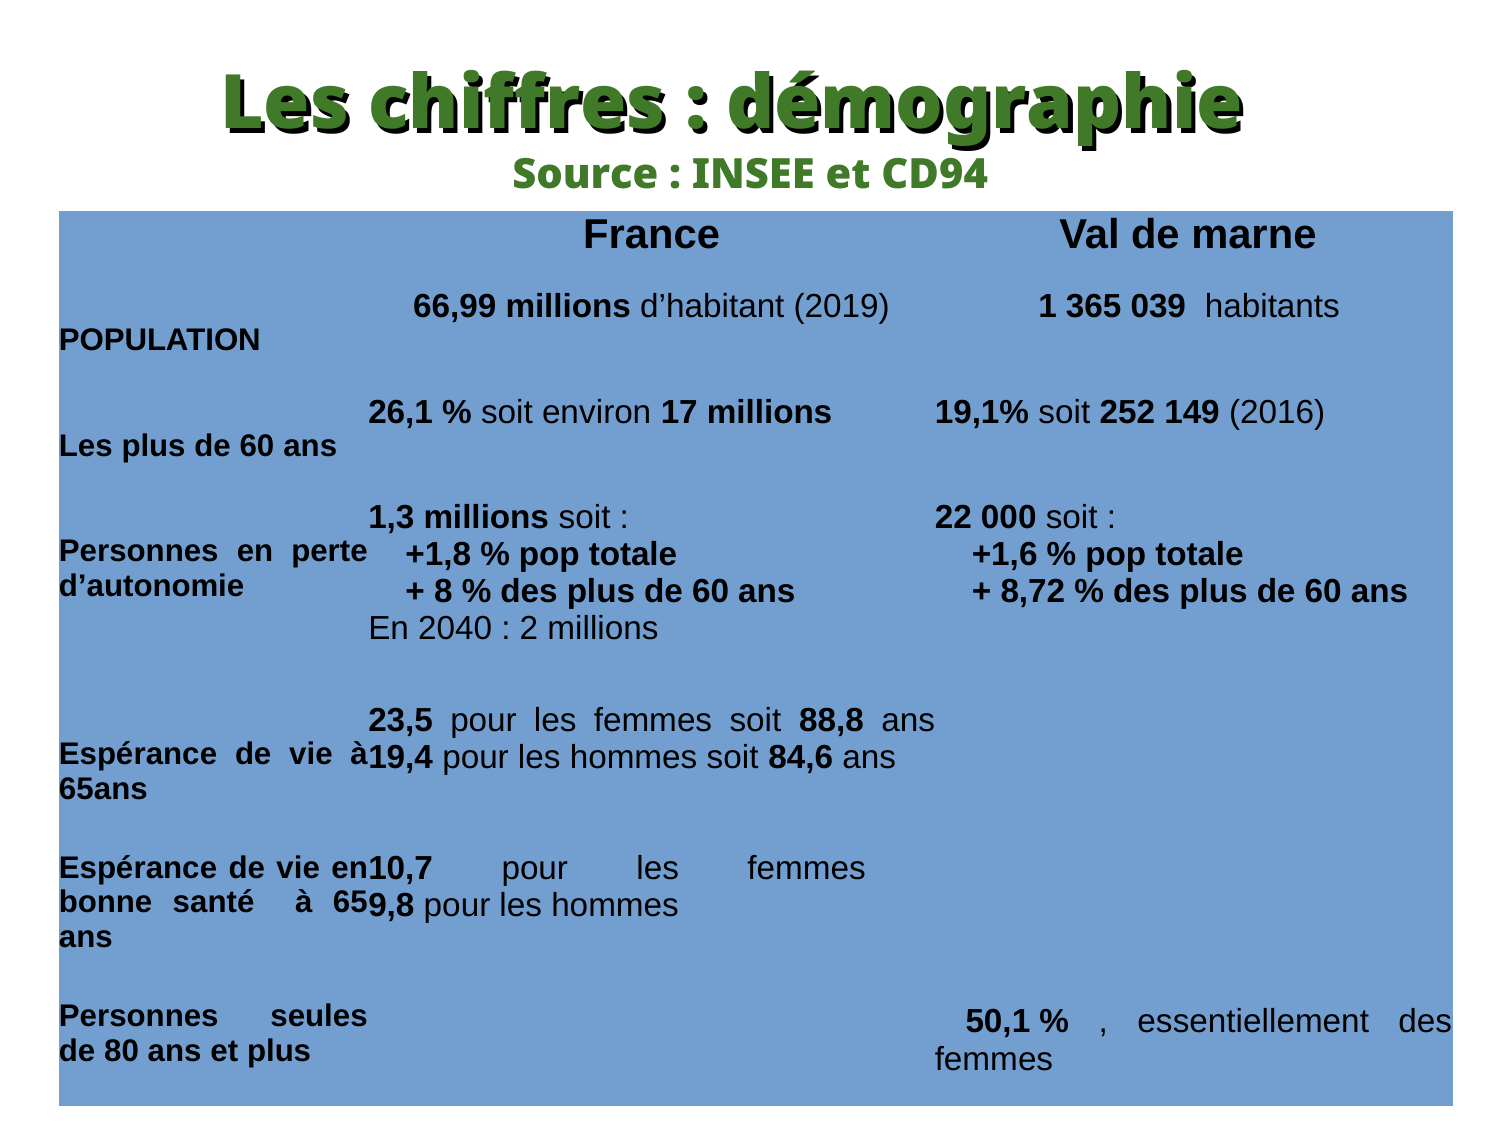

# Les chiffres : démographie Source : INSEE et CD94
| | France | Val de marne |
| --- | --- | --- |
| POPULATION | 66,99 millions d’habitant (2019) | 1 365 039 habitants |
| Les plus de 60 ans | 26,1 % soit environ 17 millions | 19,1% soit 252 149 (2016) |
| Personnes en perte d’autonomie | 1,3 millions soit : +1,8 % pop totale + 8 % des plus de 60 ans En 2040 : 2 millions | 22 000 soit : +1,6 % pop totale + 8,72 % des plus de 60 ans |
| Espérance de vie à 65ans | 23,5 pour les femmes soit 88,8 ans 19,4 pour les hommes soit 84,6 ans | |
| Espérance de vie en bonne santé à 65 ans | 10,7 pour les femmes 9,8 pour les hommes | |
| Personnes seules de 80 ans et plus | | 50,1 % , essentiellement des femmes |